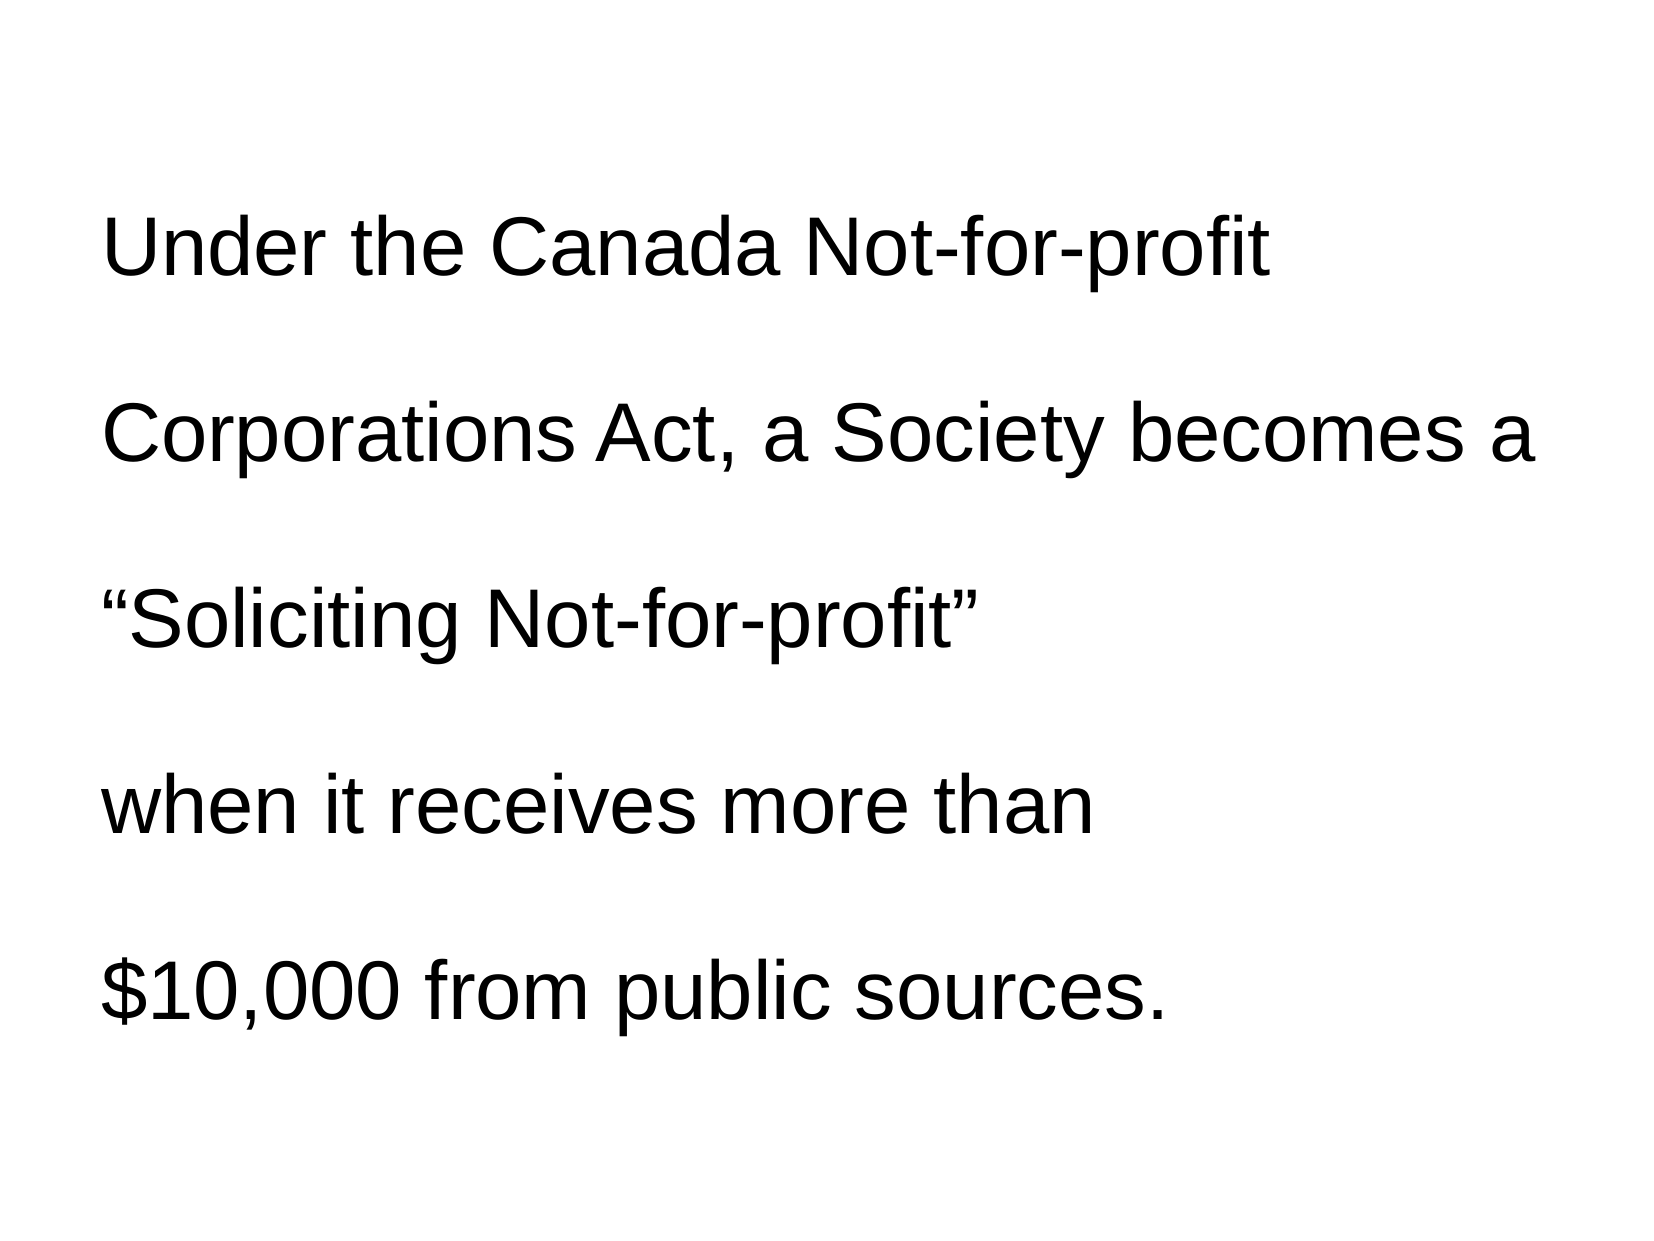

Under the Canada Not-for-profit
Corporations Act, a Society becomes a
“Soliciting Not-for-profit”
when it receives more than
$10,000 from public sources.